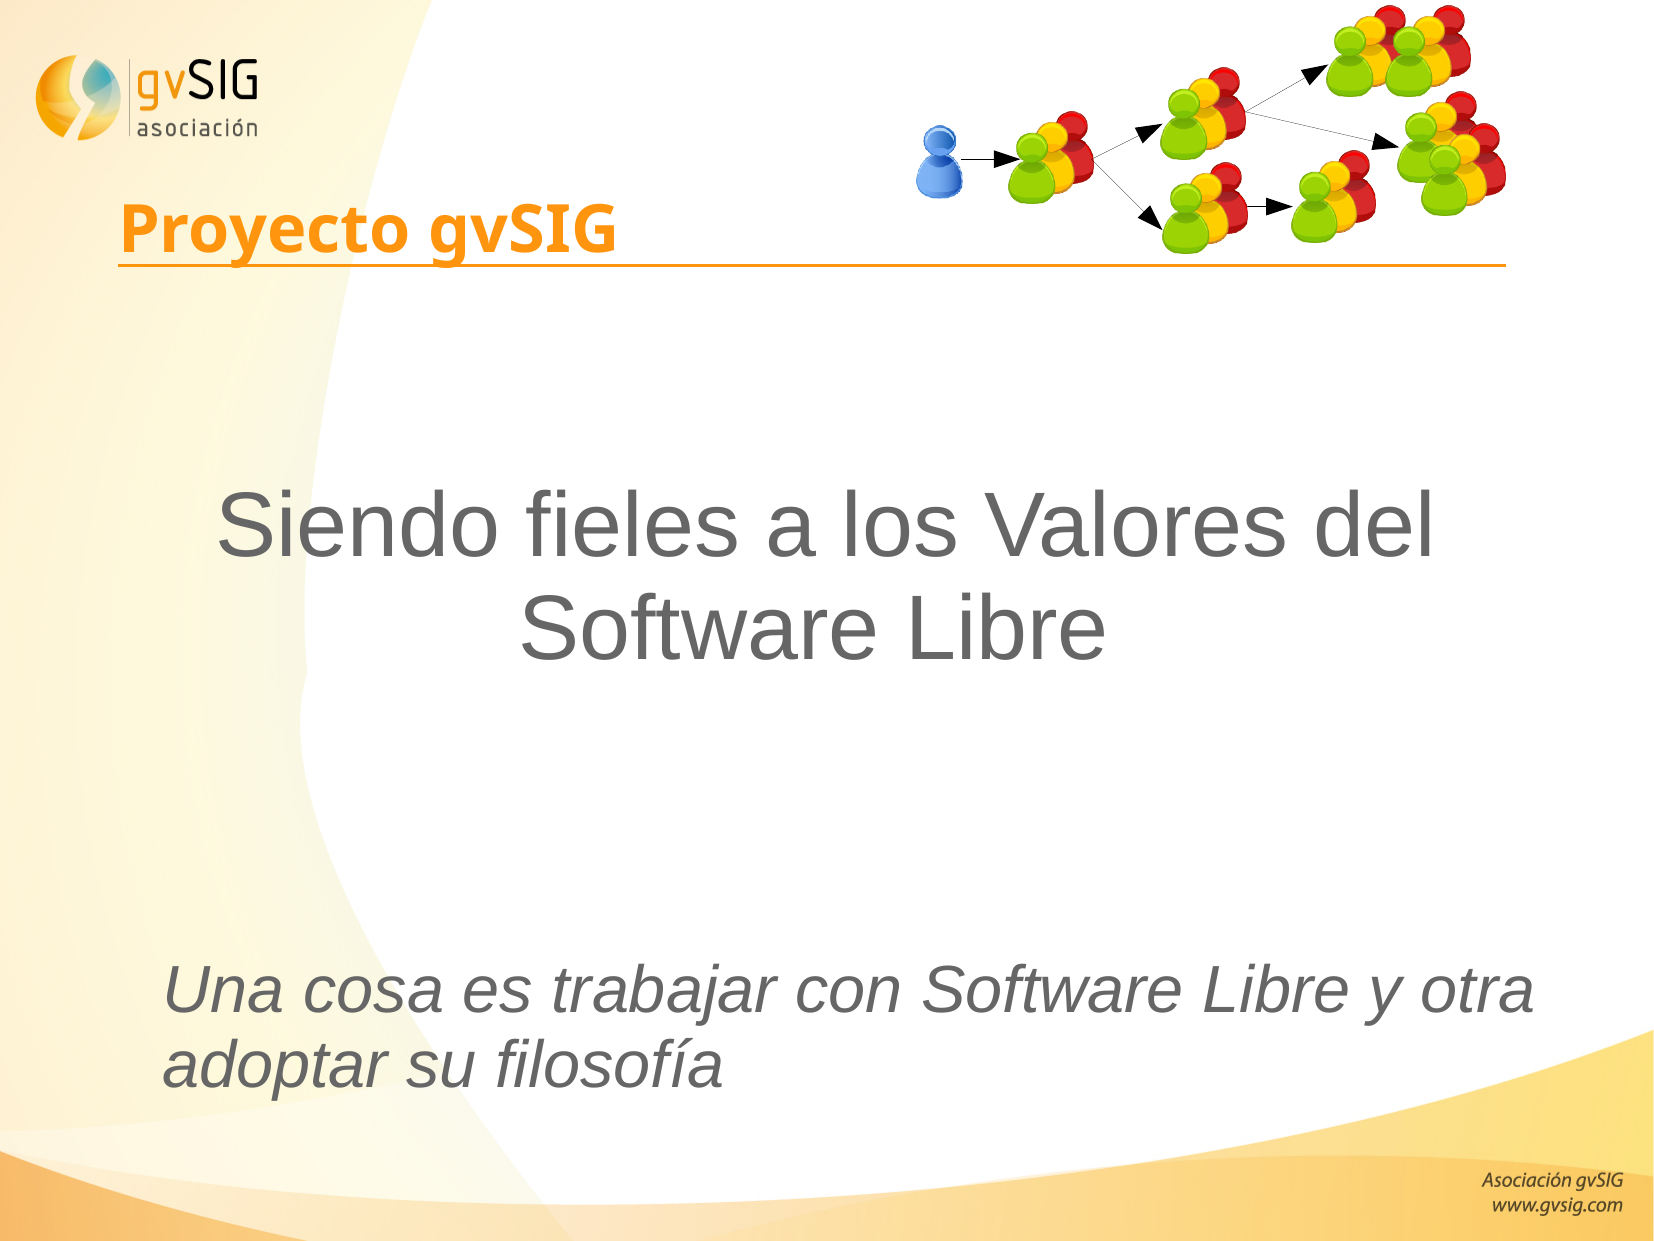

# Proyecto gvSIG
Siendo fieles a los Valores del Software Libre
Una cosa es trabajar con Software Libre y otra adoptar su filosofía